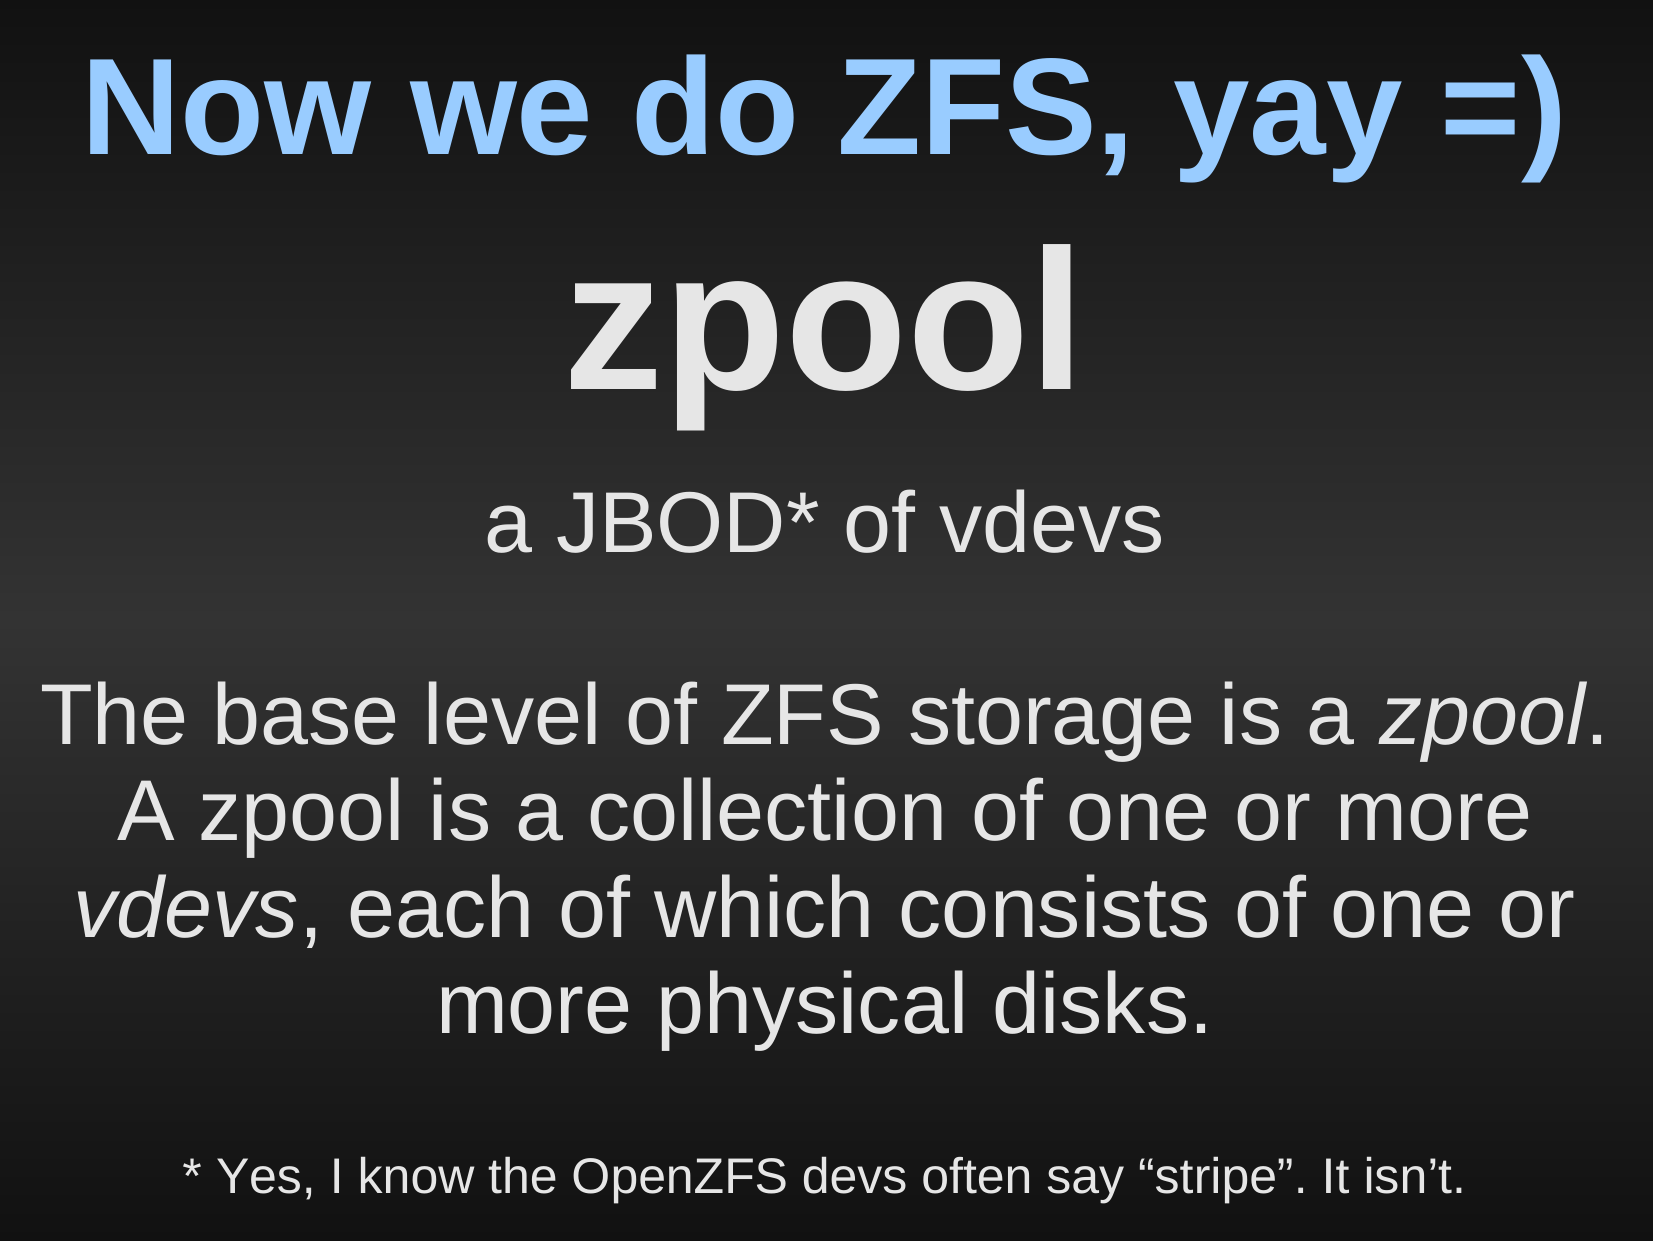

# Now we do ZFS, yay =)
zpool
a JBOD* of vdevs
The base level of ZFS storage is a zpool.
A zpool is a collection of one or more vdevs, each of which consists of one or more physical disks.
* Yes, I know the OpenZFS devs often say “stripe”. It isn’t.